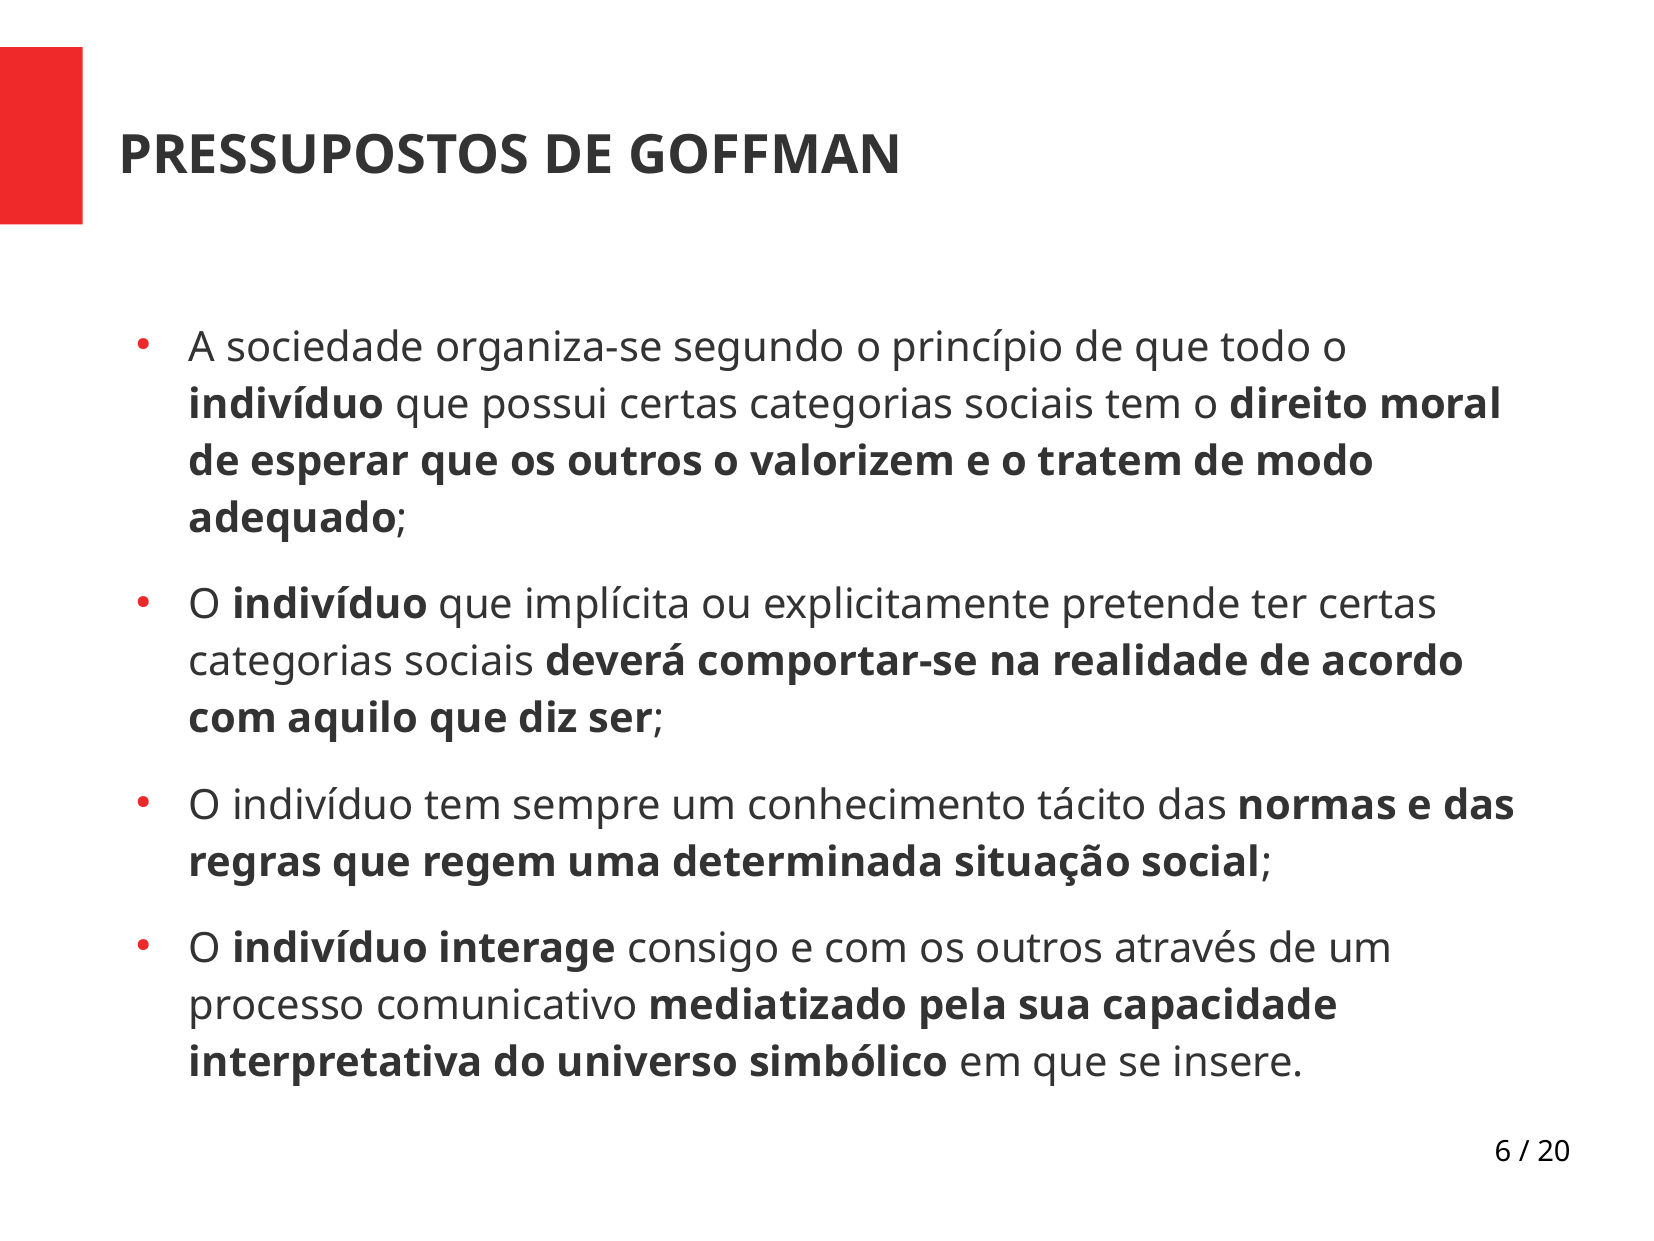

# PRESSUPOSTOS DE GOFFMAN
A sociedade organiza-se segundo o princípio de que todo o indivíduo que possui certas categorias sociais tem o direito moral de esperar que os outros o valorizem e o tratem de modo adequado;
O indivíduo que implícita ou explicitamente pretende ter certas categorias sociais deverá comportar-se na realidade de acordo com aquilo que diz ser;
O indivíduo tem sempre um conhecimento tácito das normas e das regras que regem uma determinada situação social;
O indivíduo interage consigo e com os outros através de um processo comunicativo mediatizado pela sua capacidade interpretativa do universo simbólico em que se insere.
6